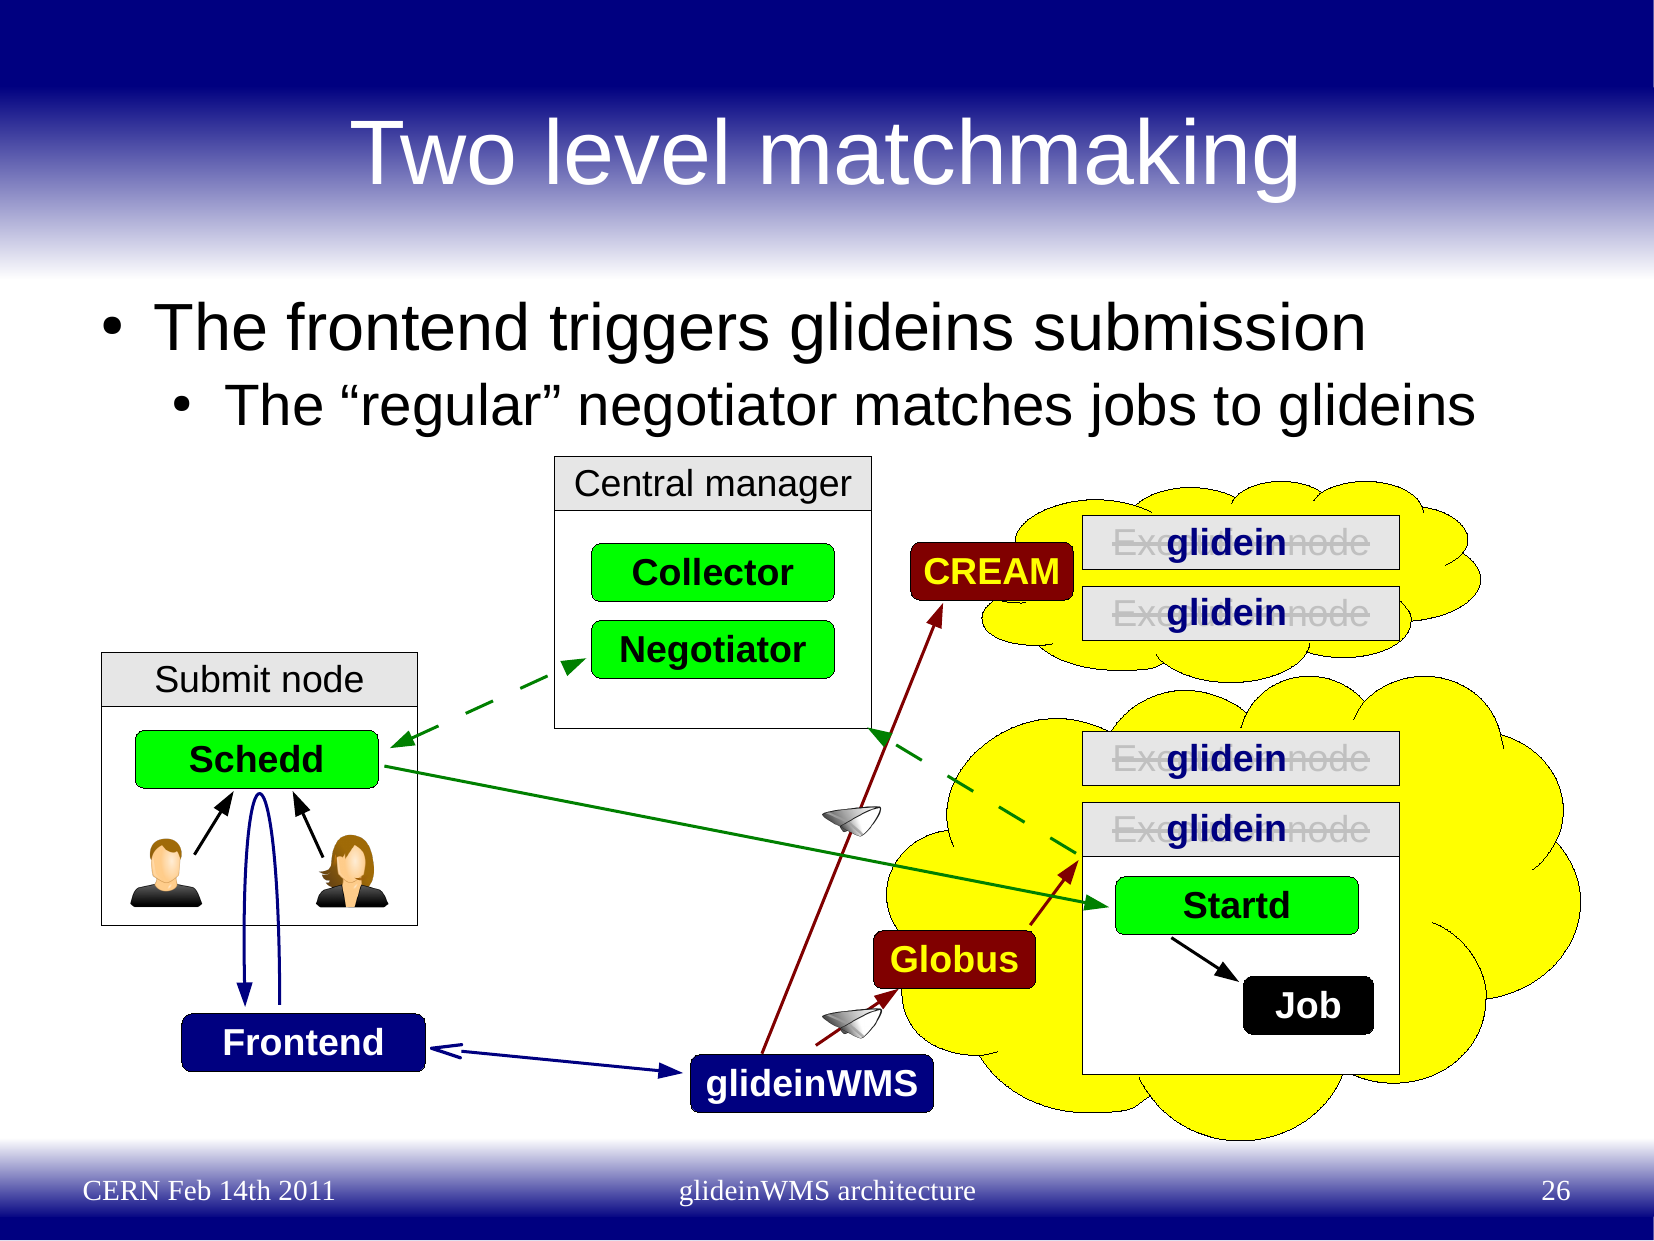

# Two level matchmaking
The frontend triggers glideins submission
The “regular” negotiator matches jobs to glideins
Central manager
glidein
Execution node
CREAM
Collector
glidein
Execution node
Negotiator
Submit node
glidein
Execution node
Schedd
glidein
Execution node
Startd
Globus
Globus
Job
Frontend
glideinWMS
CERN Feb 14th 2011
glideinWMS architecture
26